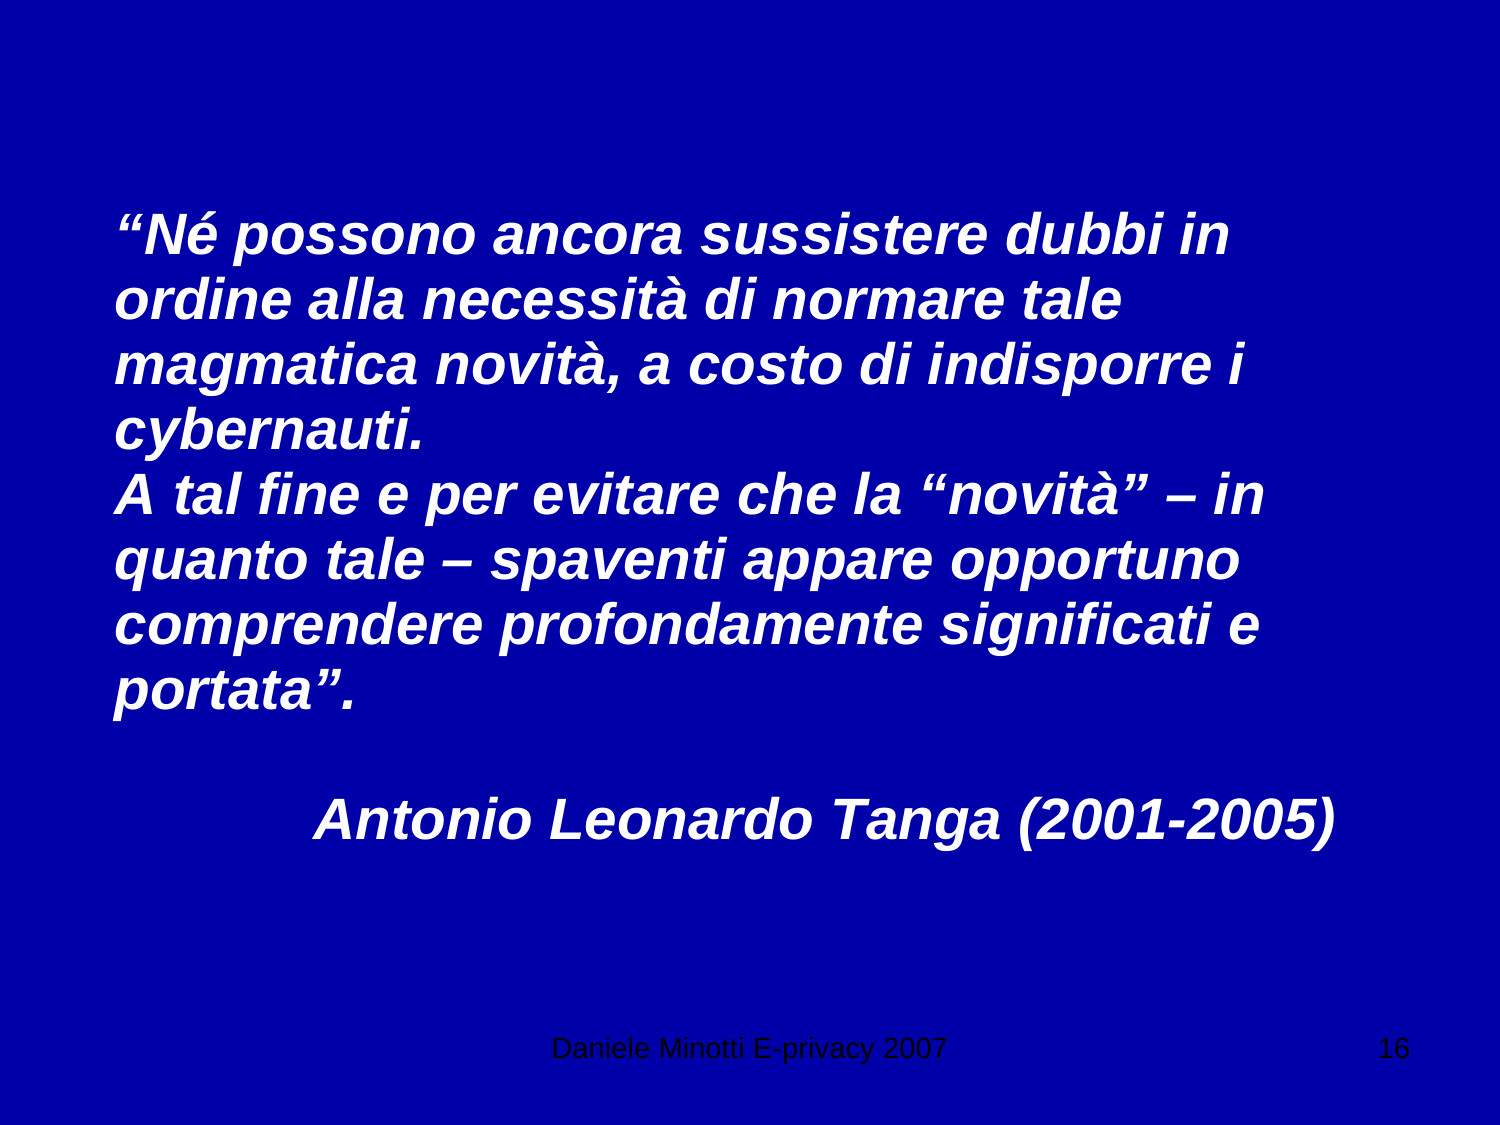

# “Né possono ancora sussistere dubbi in ordine alla necessità di normare tale magmatica novità, a costo di indisporre i cybernauti. A tal fine e per evitare che la “novità” – in quanto tale – spaventi appare opportuno comprendere profondamente significati e portata”. Antonio Leonardo Tanga (2001-2005)
Daniele Minotti E-privacy 2007
16